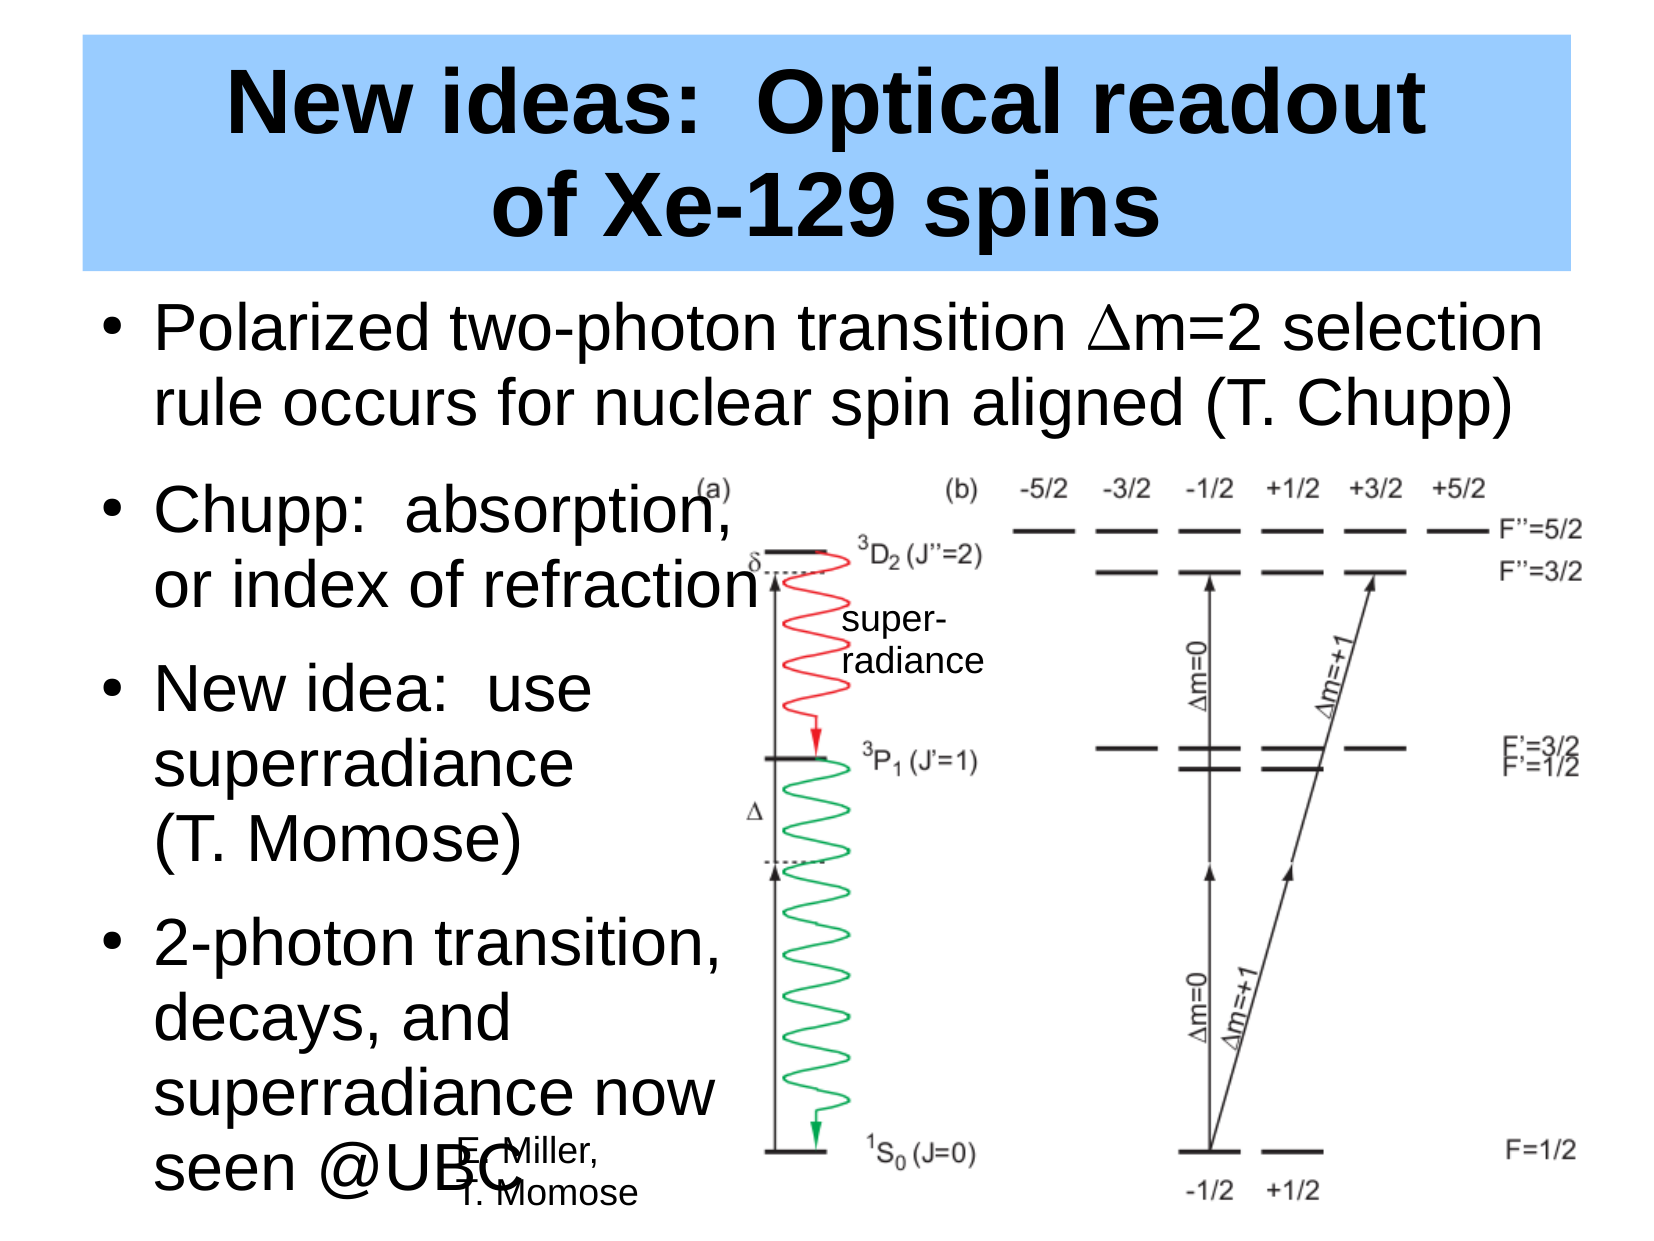

# New ideas: Optical readout of Xe-129 spins
Polarized two-photon transition m=2 selection rule occurs for nuclear spin aligned (T. Chupp)
Chupp: absorption, or index of refraction
New idea: use superradiance
(T. Momose)
2-photon transition, decays, and superradiance now seen @UBC
super-
radiance
E. Miller,
T. Momose